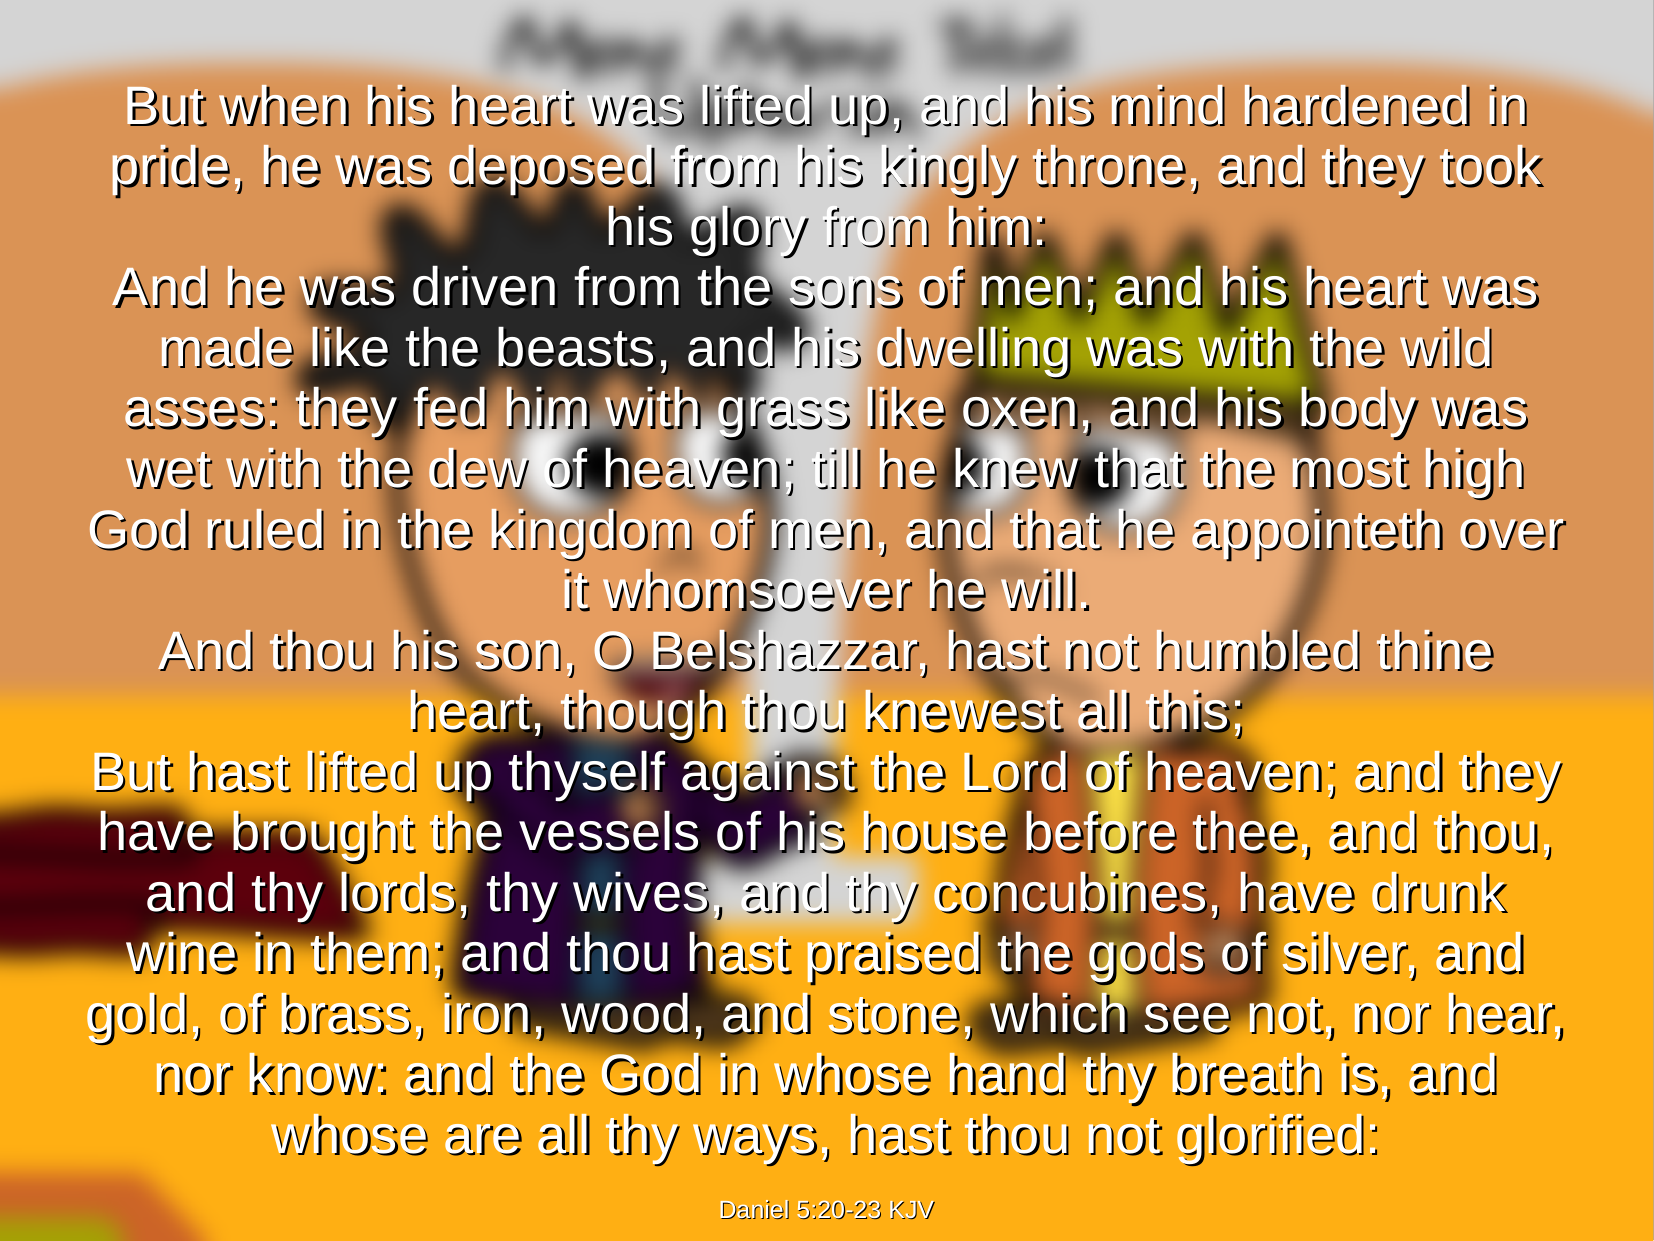

# But when his heart was lifted up, and his mind hardened in pride, he was deposed from his kingly throne, and they took his glory from him: And he was driven from the sons of men; and his heart was made like the beasts, and his dwelling was with the wild asses: they fed him with grass like oxen, and his body was wet with the dew of heaven; till he knew that the most high God ruled in the kingdom of men, and that he appointeth over it whomsoever he will. And thou his son, O Belshazzar, hast not humbled thine heart, though thou knewest all this; But hast lifted up thyself against the Lord of heaven; and they have brought the vessels of his house before thee, and thou, and thy lords, thy wives, and thy concubines, have drunk wine in them; and thou hast praised the gods of silver, and gold, of brass, iron, wood, and stone, which see not, nor hear, nor know: and the God in whose hand thy breath is, and whose are all thy ways, hast thou not glorified:
Daniel 5:20-23 KJV